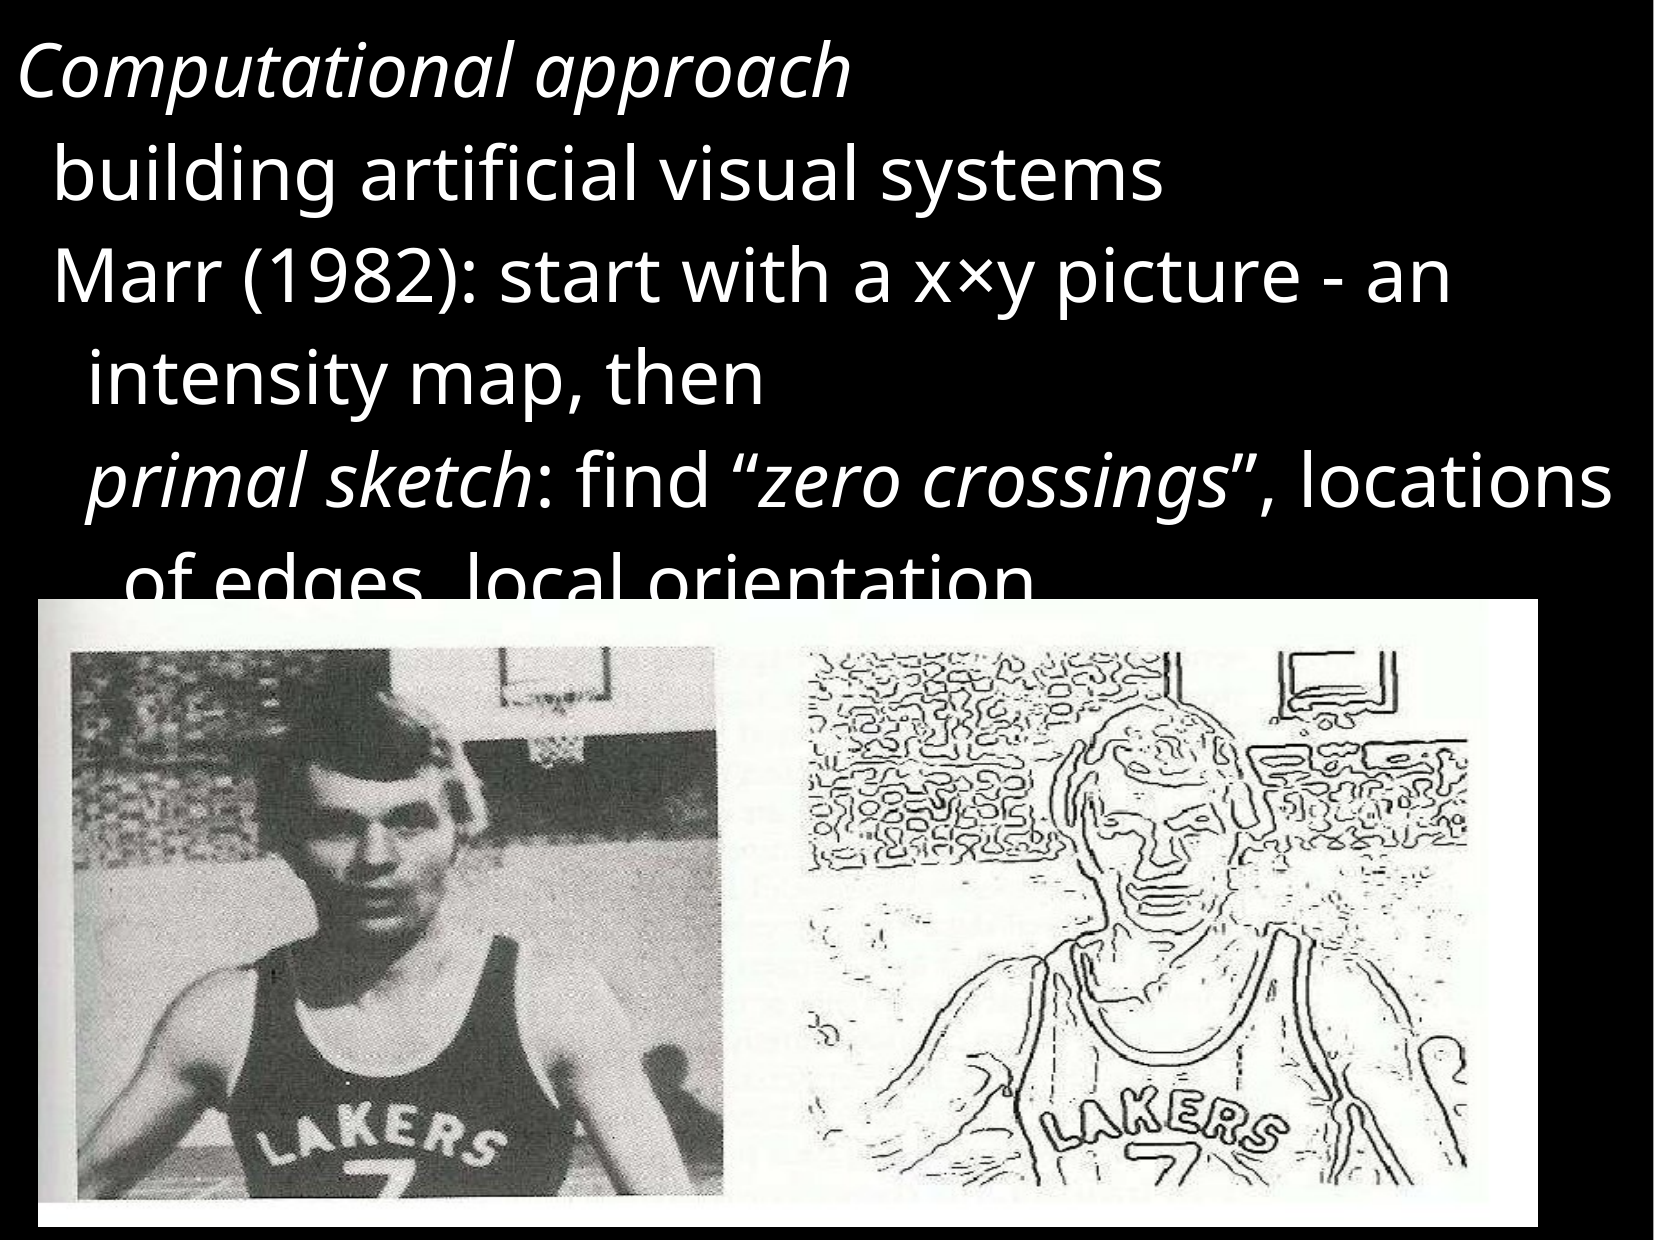

Computational approach
building artificial visual systems
Marr (1982): start with a x×y picture - an intensity map, then
primal sketch: find “zero crossings”, locations of edges, local orientation.